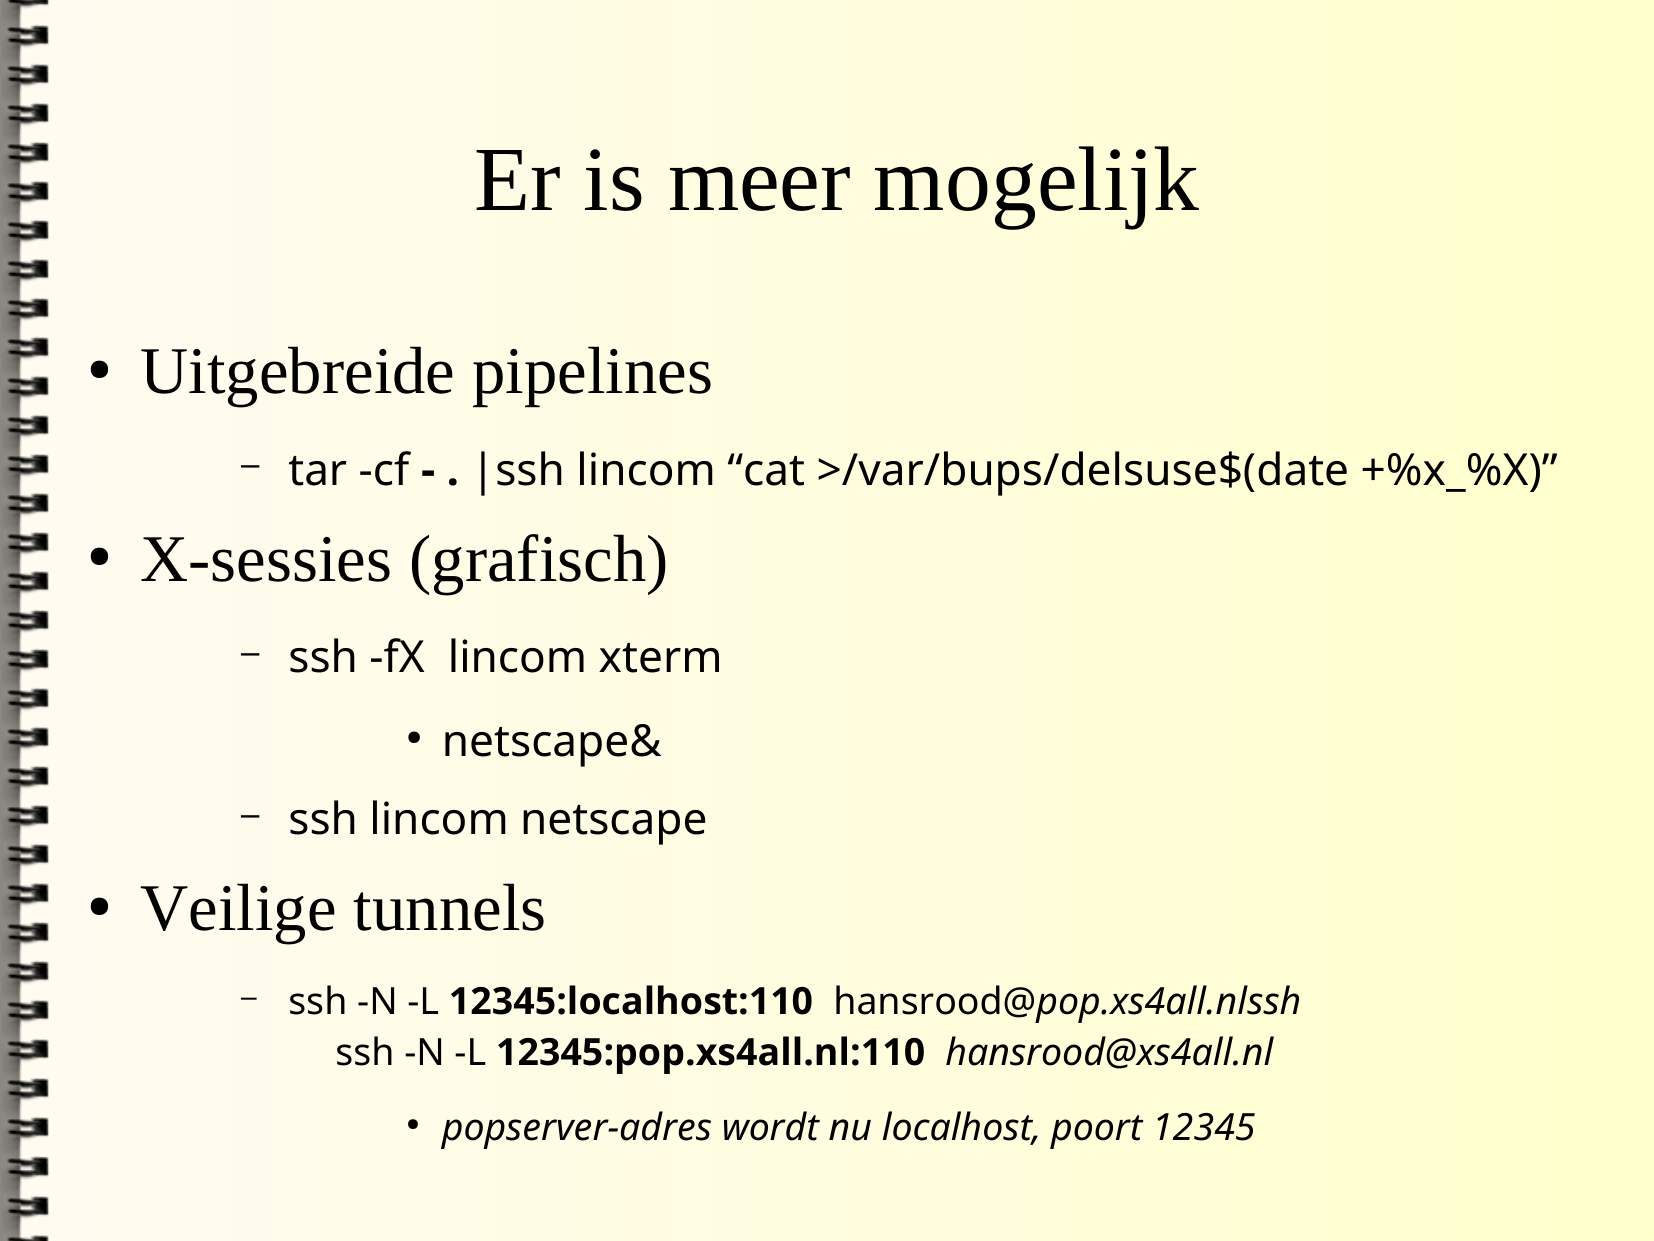

# Er is meer mogelijk
Uitgebreide pipelines
tar -cf - . |ssh lincom “cat >/var/bups/delsuse$(date +%x_%X)”
X-sessies (grafisch)
ssh -fX lincom xterm
netscape&
ssh lincom netscape
Veilige tunnels
ssh -N -L 12345:localhost:110 hansrood@pop.xs4all.nlssh
ssh -N -L 12345:pop.xs4all.nl:110 hansrood@xs4all.nl
popserver-adres wordt nu localhost, poort 12345